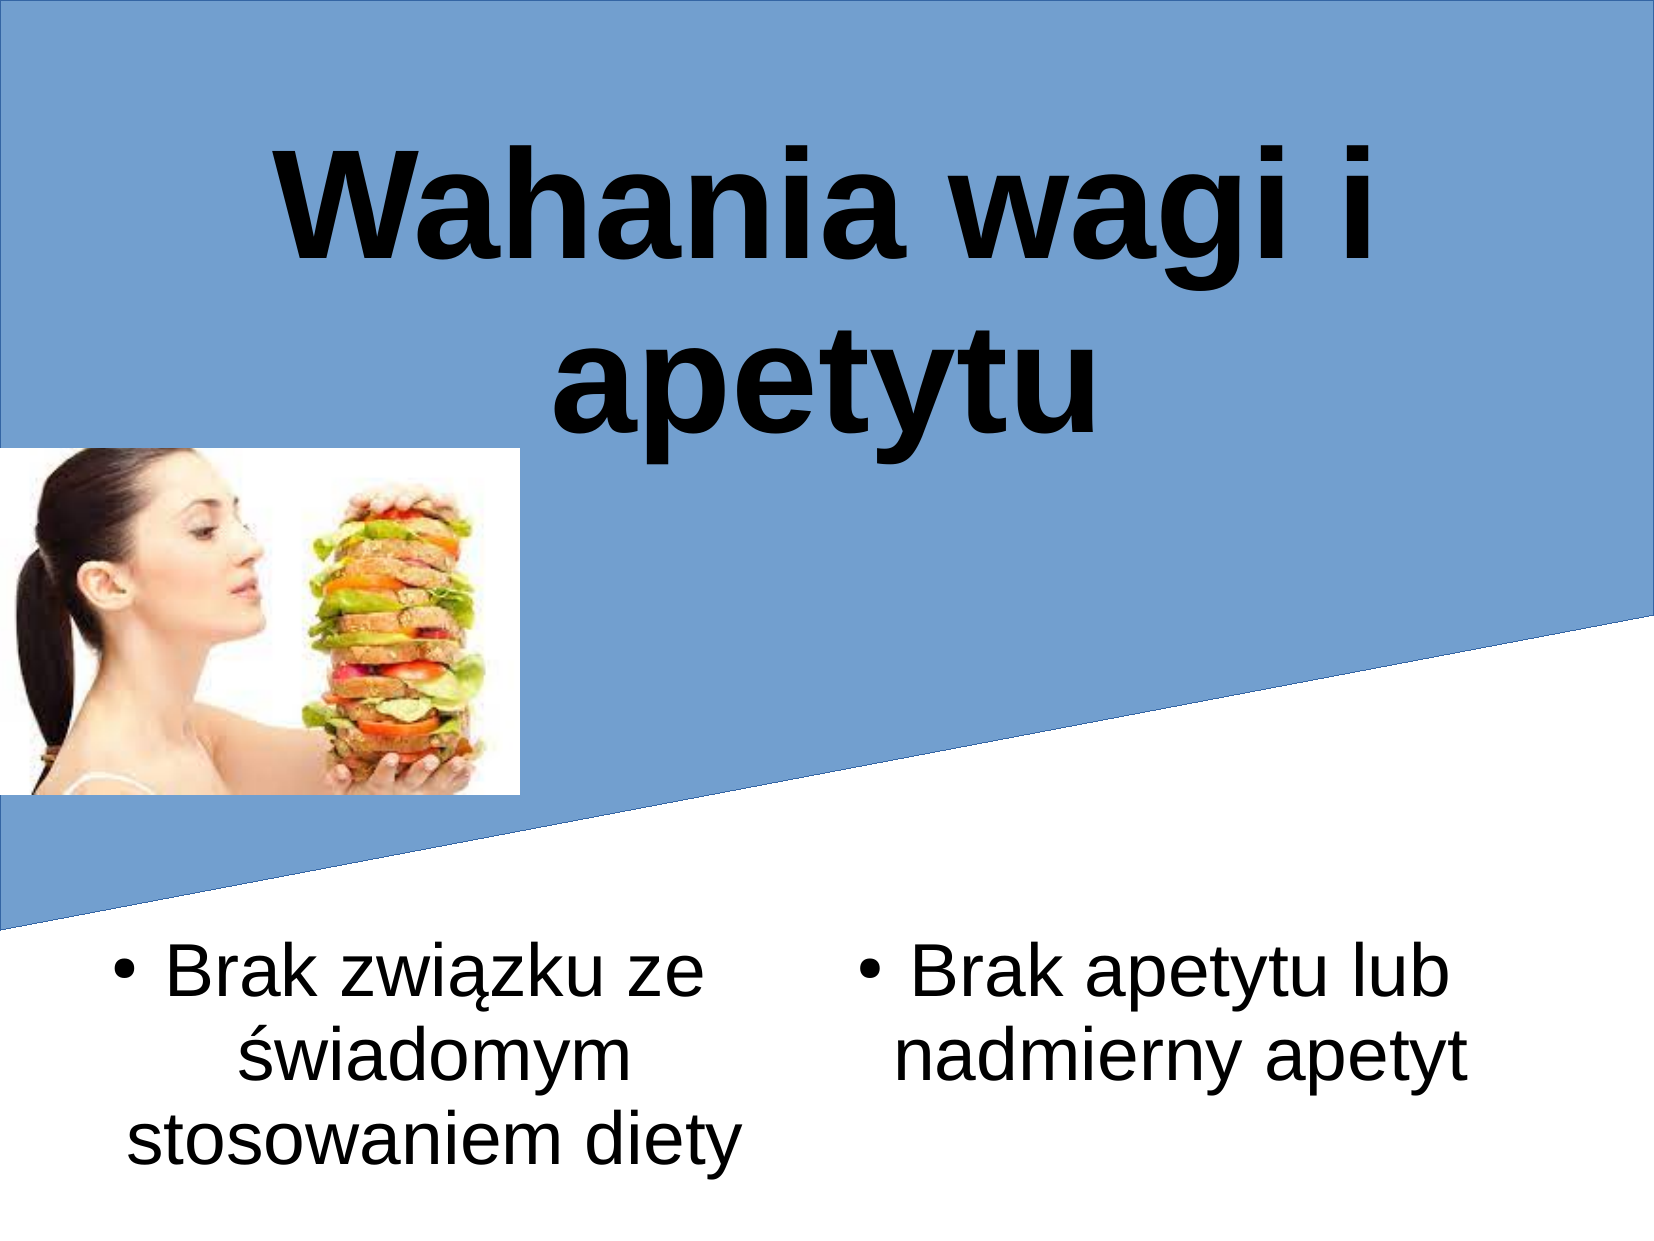

# Wahania wagi i apetytu
Brak związku ze świadomym stosowaniem diety
Brak apetytu lub nadmierny apetyt